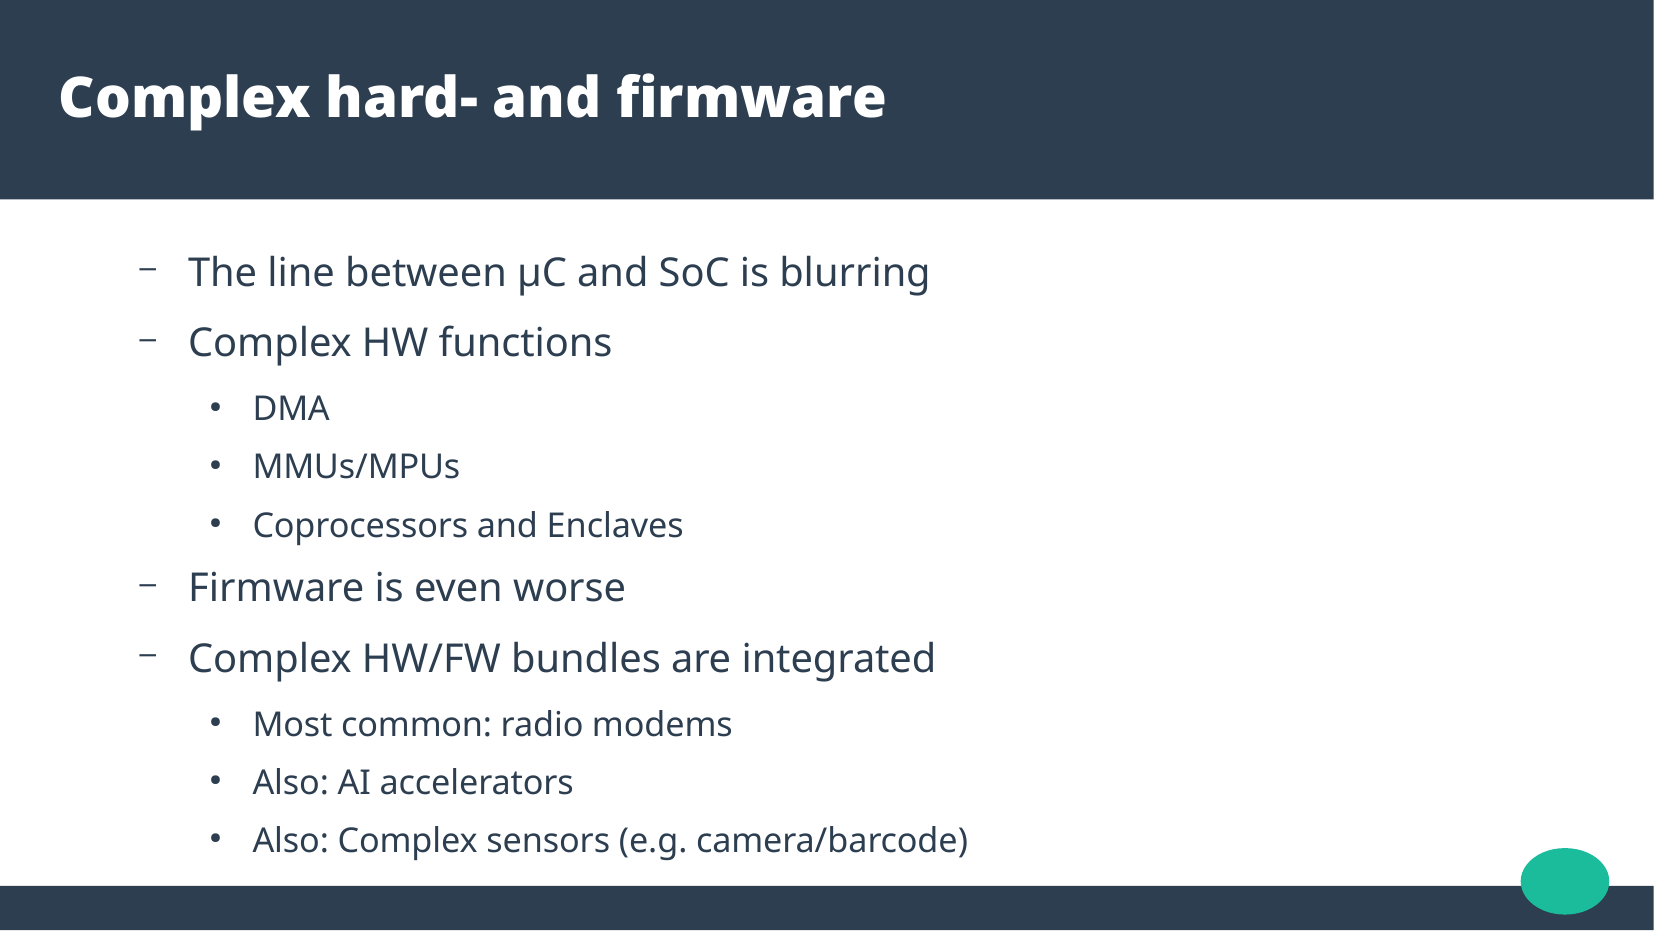

# Complex hard- and firmware
The line between µC and SoC is blurring
Complex HW functions
DMA
MMUs/MPUs
Coprocessors and Enclaves
Firmware is even worse
Complex HW/FW bundles are integrated
Most common: radio modems
Also: AI accelerators
Also: Complex sensors (e.g. camera/barcode)